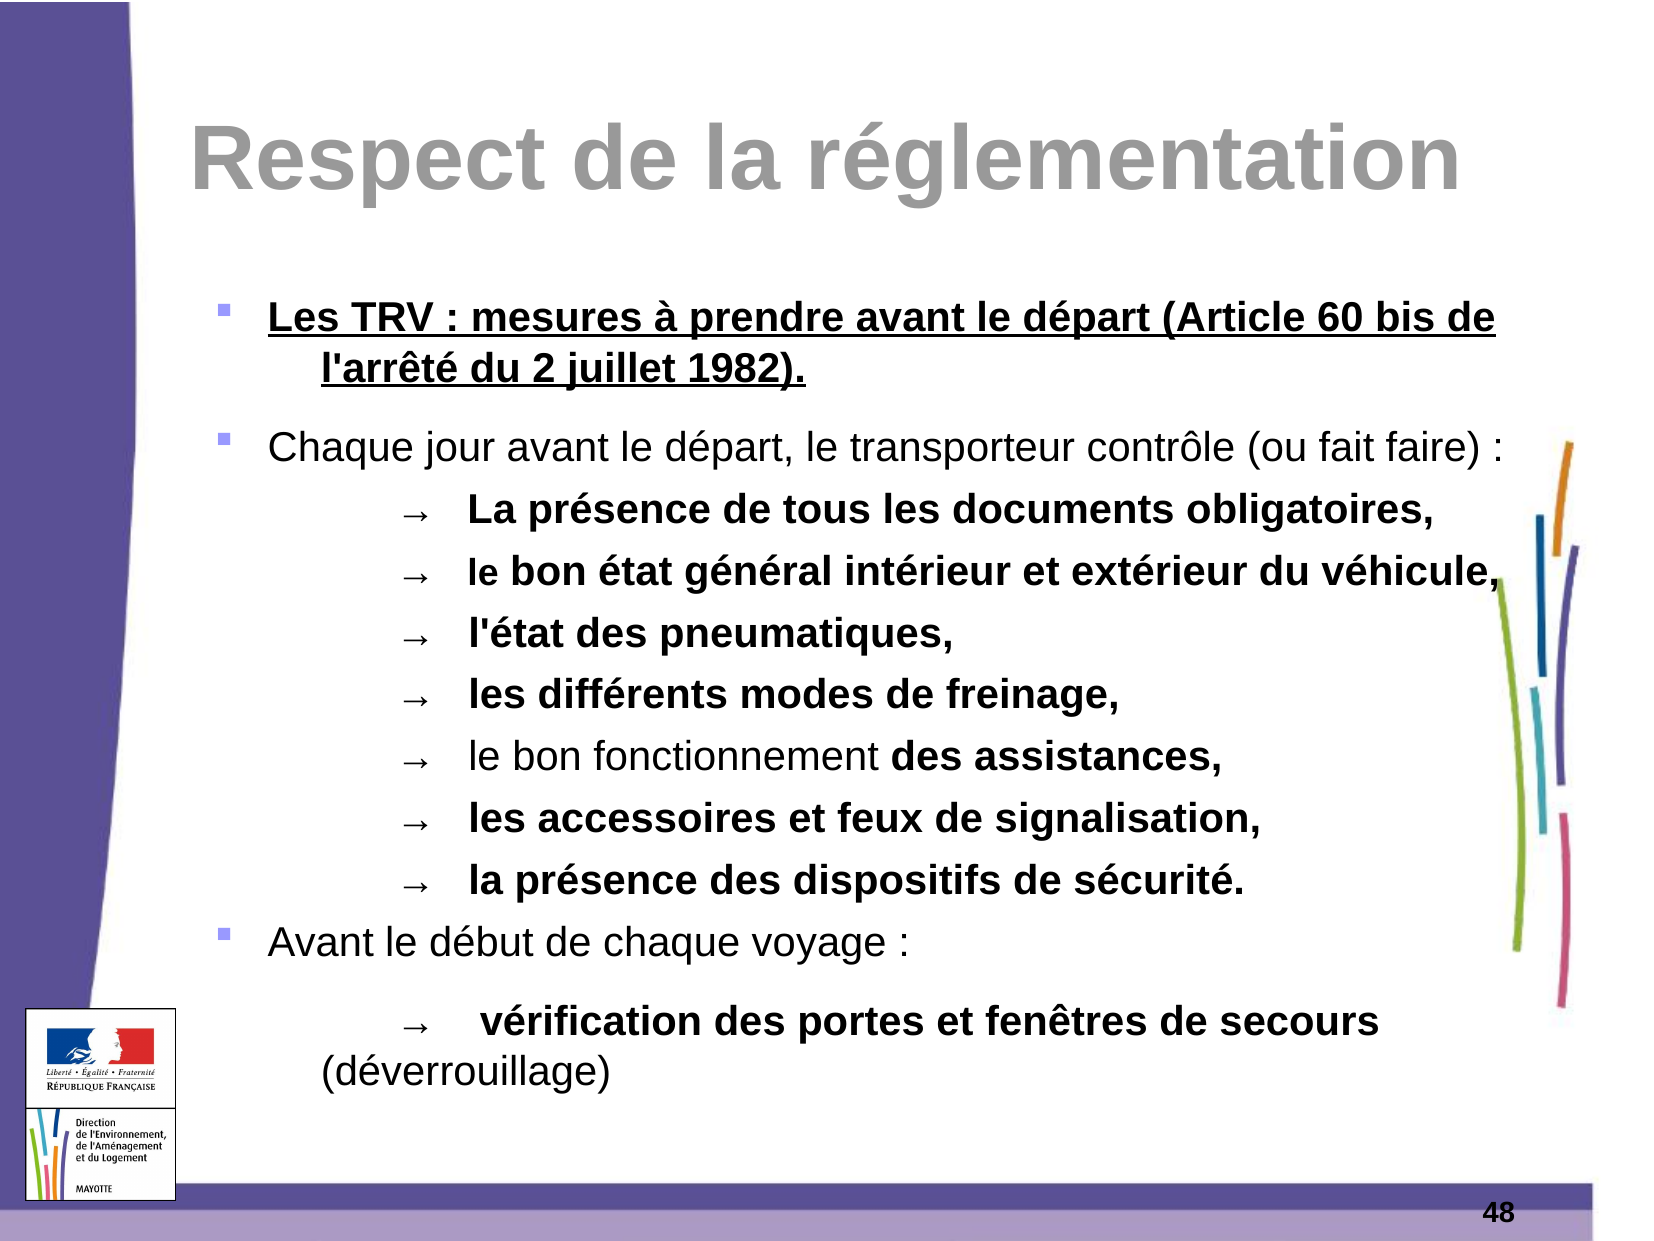

# Respect de la réglementation
Les TRV : mesures à prendre avant le départ (Article 60 bis de l'arrêté du 2 juillet 1982).
Chaque jour avant le départ, le transporteur contrôle (ou fait faire) :
 	→ La présence de tous les documents obligatoires,
 	→ le bon état général intérieur et extérieur du véhicule,
 	→ l'état des pneumatiques,
 	→ les différents modes de freinage,
 	→ le bon fonctionnement des assistances,
 	→ les accessoires et feux de signalisation,
 	→ la présence des dispositifs de sécurité.
Avant le début de chaque voyage :
 	→ vérification des portes et fenêtres de secours (déverrouillage)